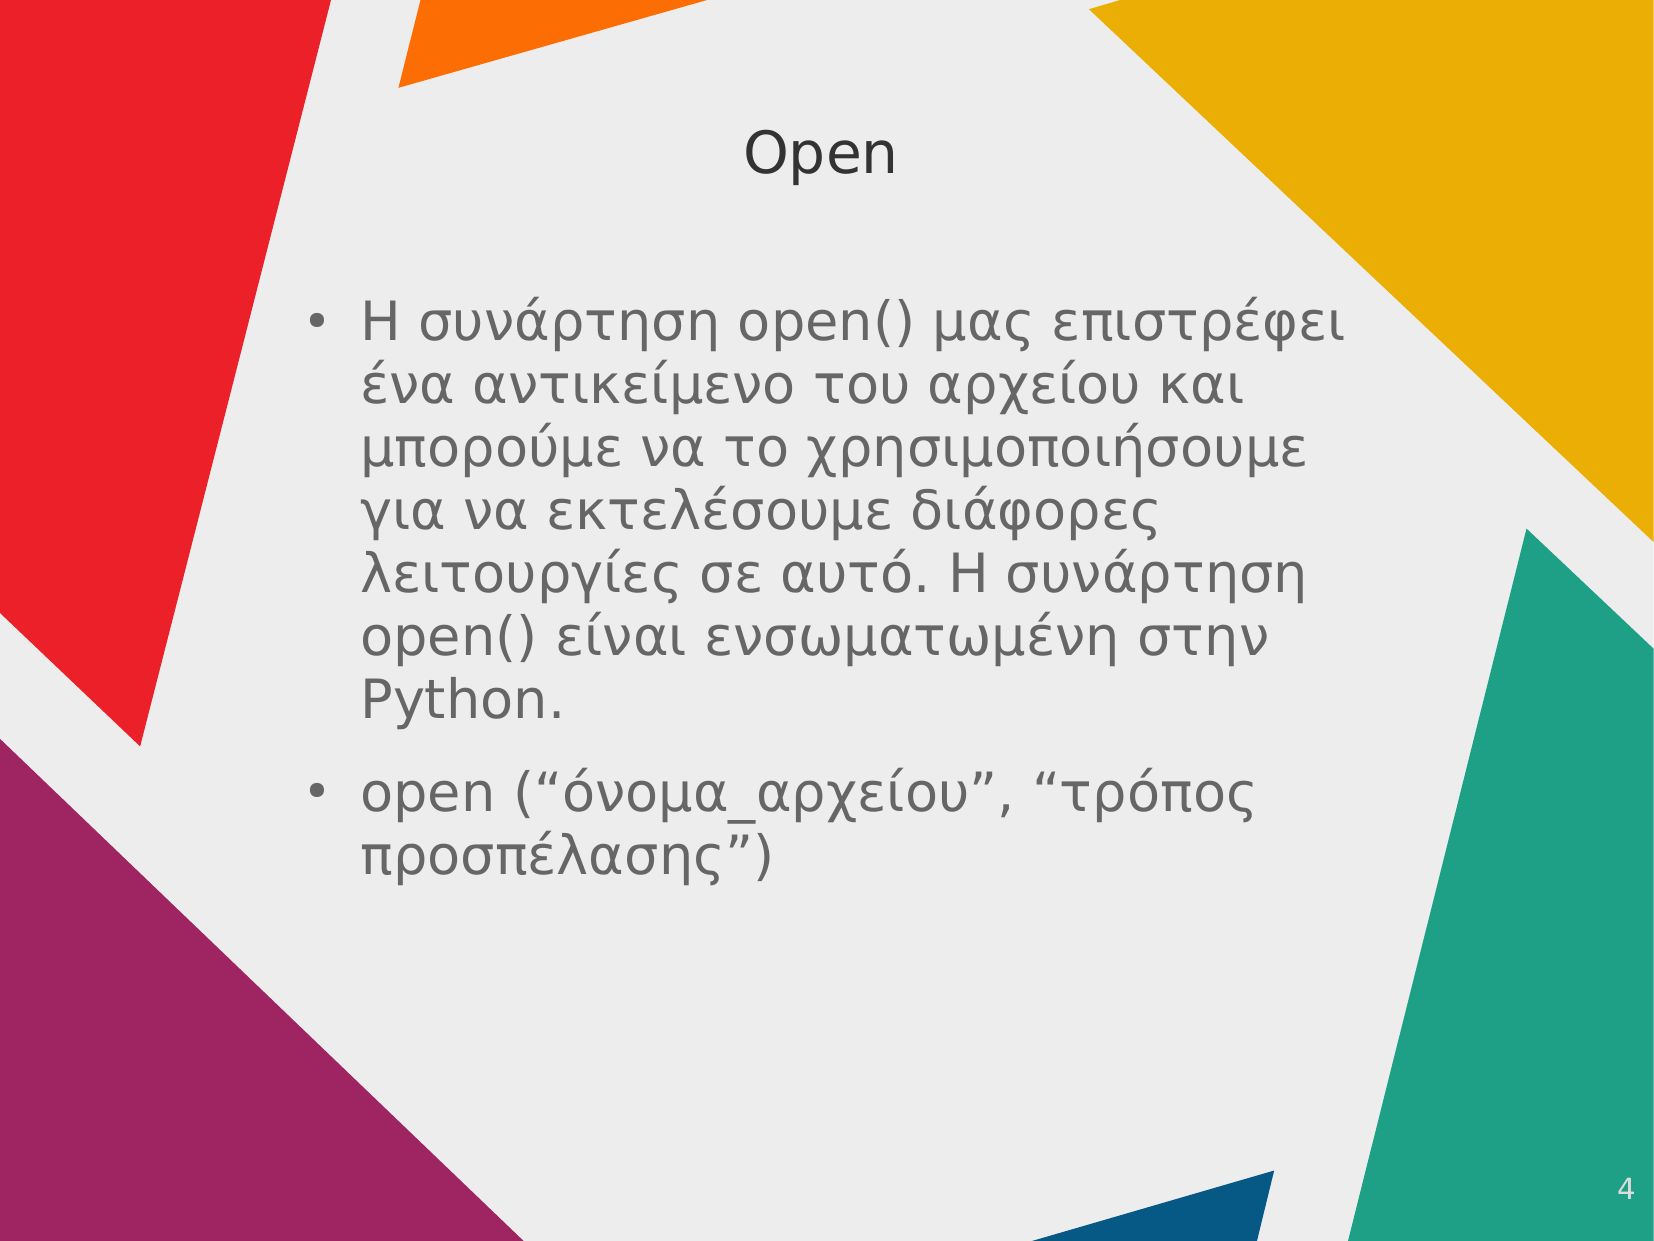

# Open
Η συνάρτηση open() μας επιστρέφει ένα αντικείμενο του αρχείου και μπορούμε να το χρησιμοποιήσουμε για να εκτελέσουμε διάφορες λειτουργίες σε αυτό. H συνάρτηση open() είναι ενσωματωμένη στην Python.
open (“όνομα_αρχείου”, “τρόπος προσπέλασης”)
4